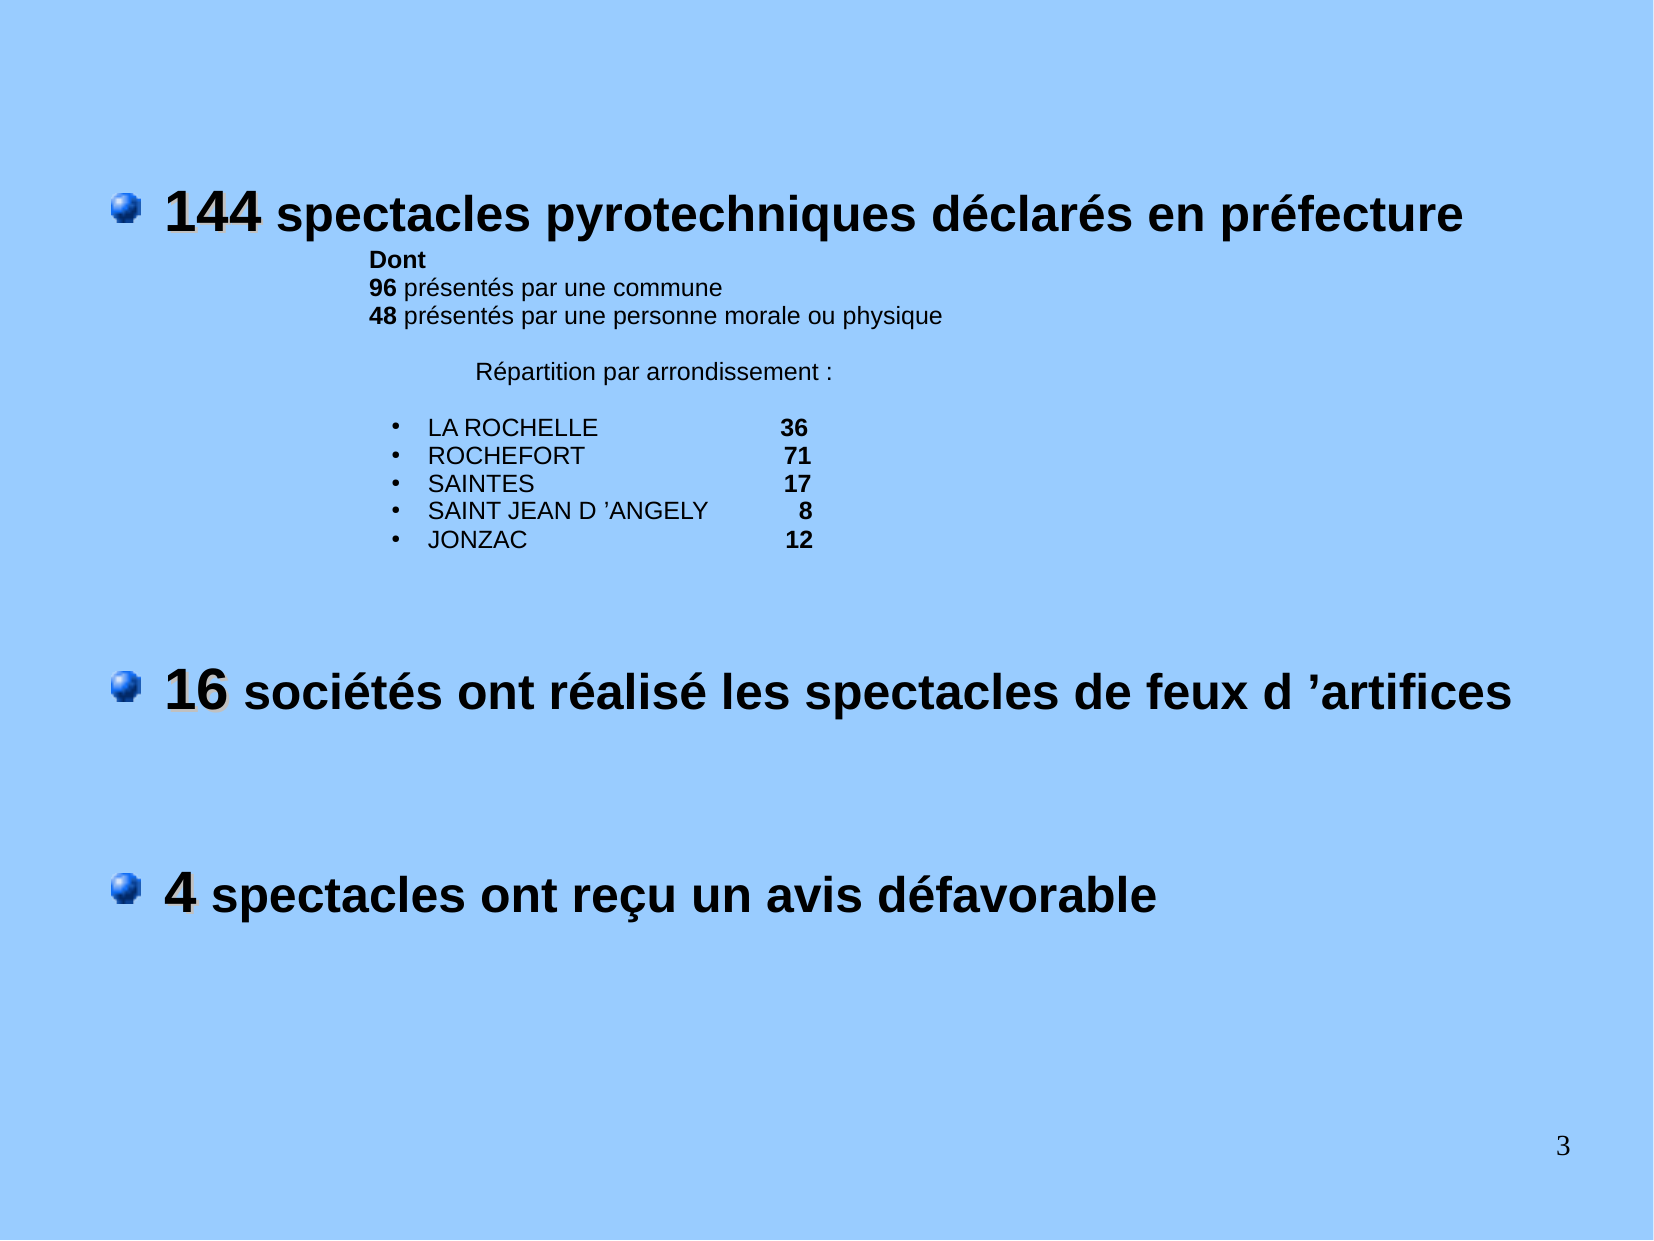

# 144 spectacles pyrotechniques déclarés en préfecture
16 sociétés ont réalisé les spectacles de feux d ’artifices
4 spectacles ont reçu un avis défavorable
Dont
96 présentés par une commune
48 présentés par une personne morale ou physique
Répartition par arrondissement :
LA ROCHELLE	36
ROCHEFORT	71
SAINTES	17
SAINT JEAN D ’ANGELY	8
JONZAC	12
3